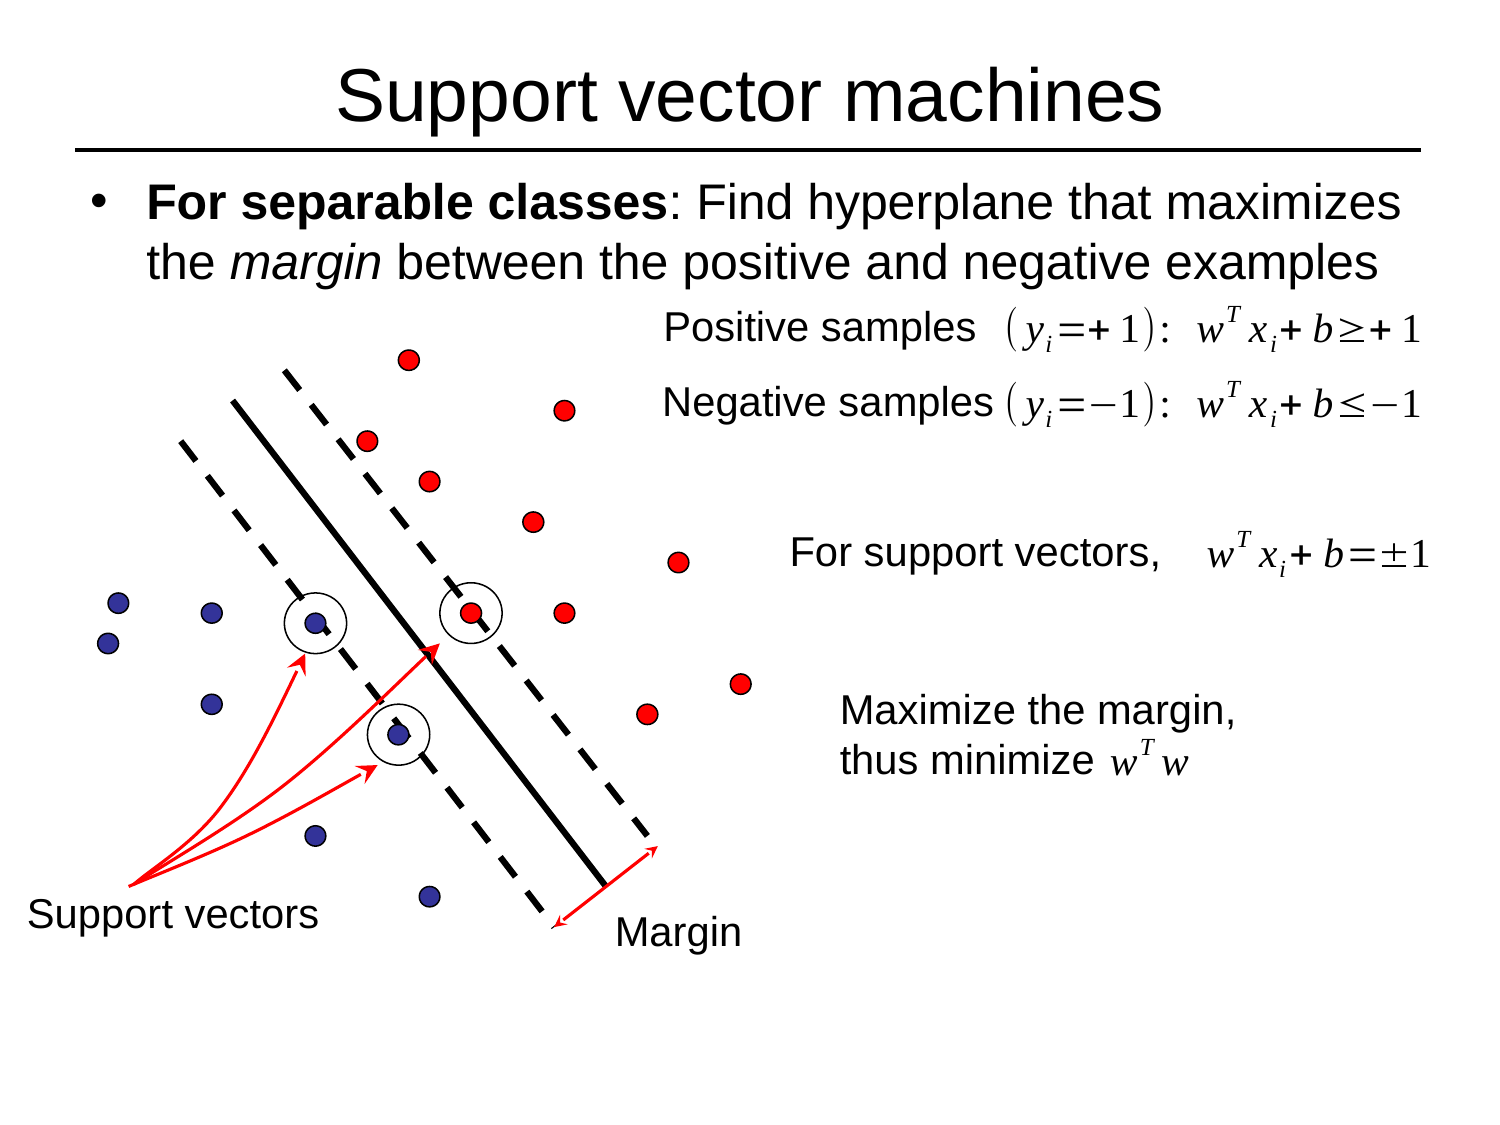

# Support vector machines
For separable classes: Find hyperplane that maximizes the margin between the positive and negative examples
Positive samples
Negative samples
For support vectors,
Maximize the margin,
thus minimize
Support vectors
Margin